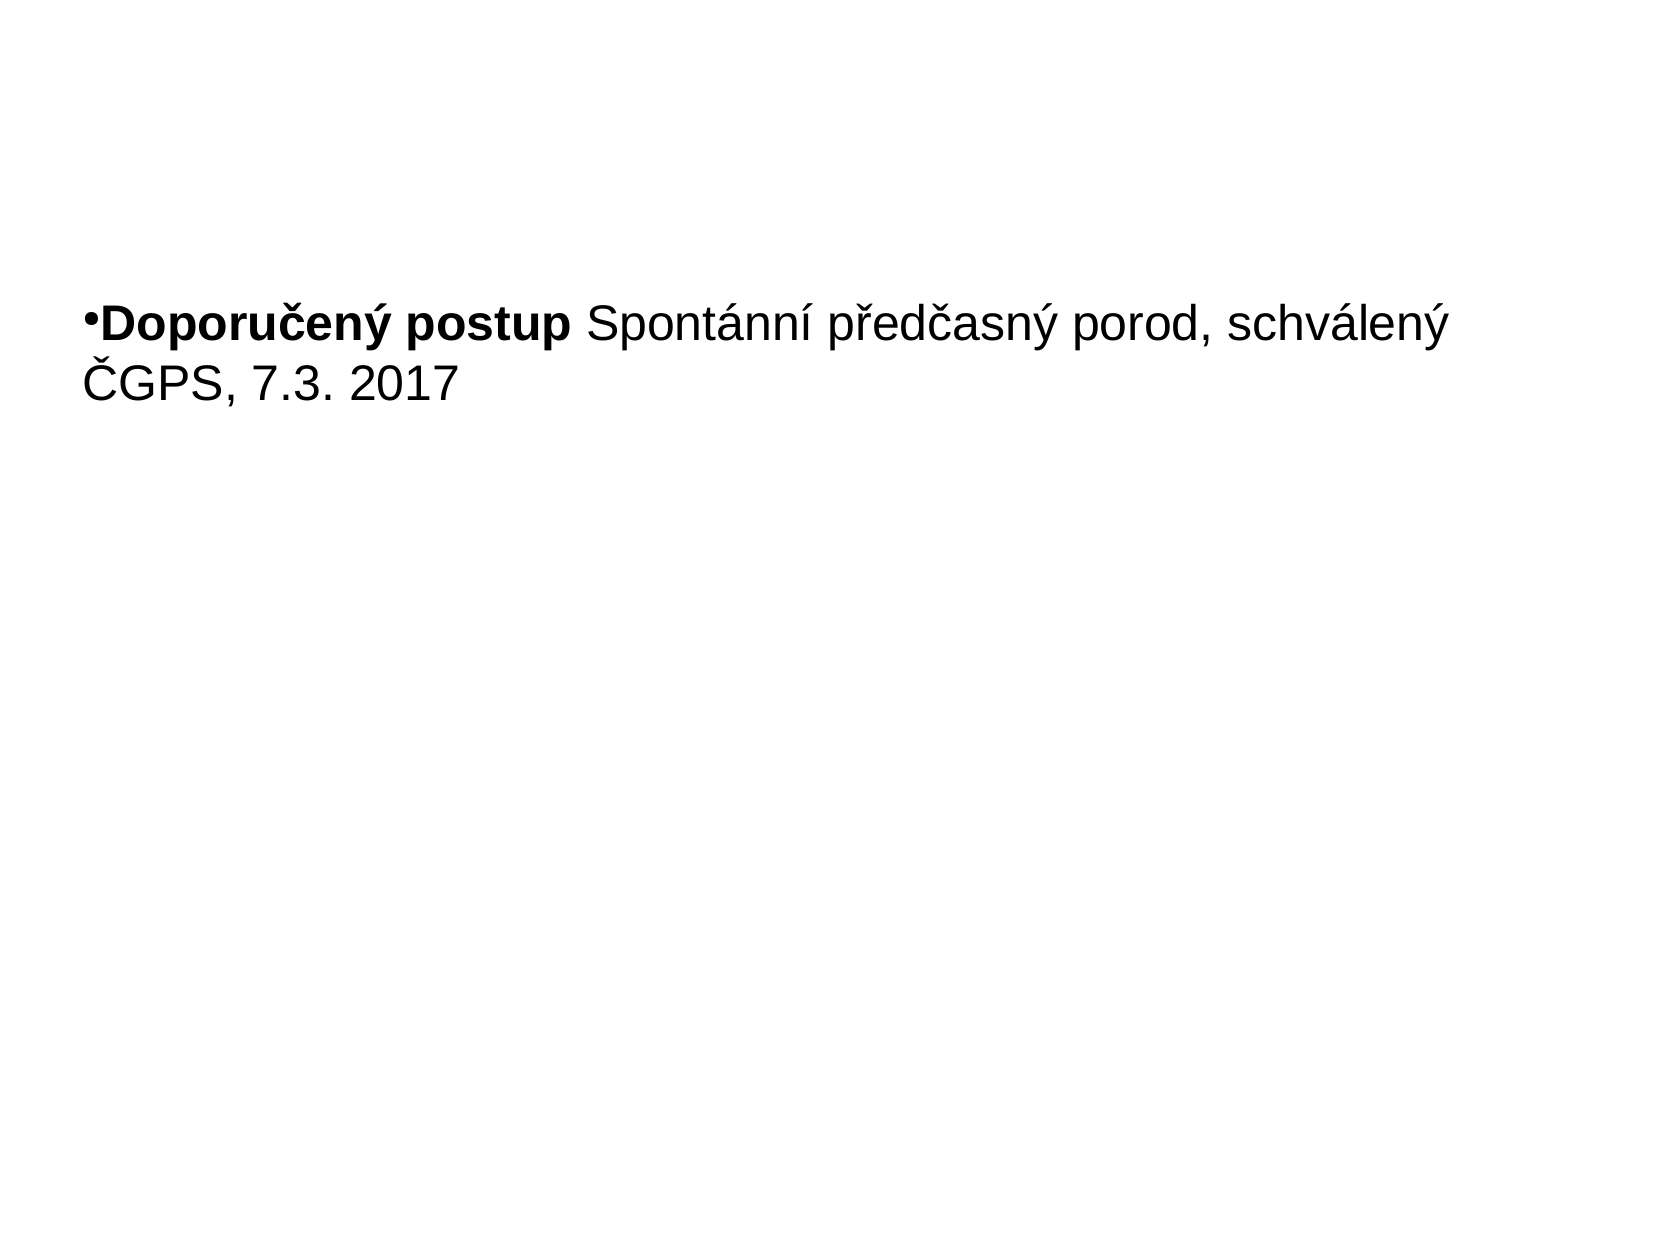

#
Doporučený postup Spontánní předčasný porod, schválený ČGPS, 7.3. 2017